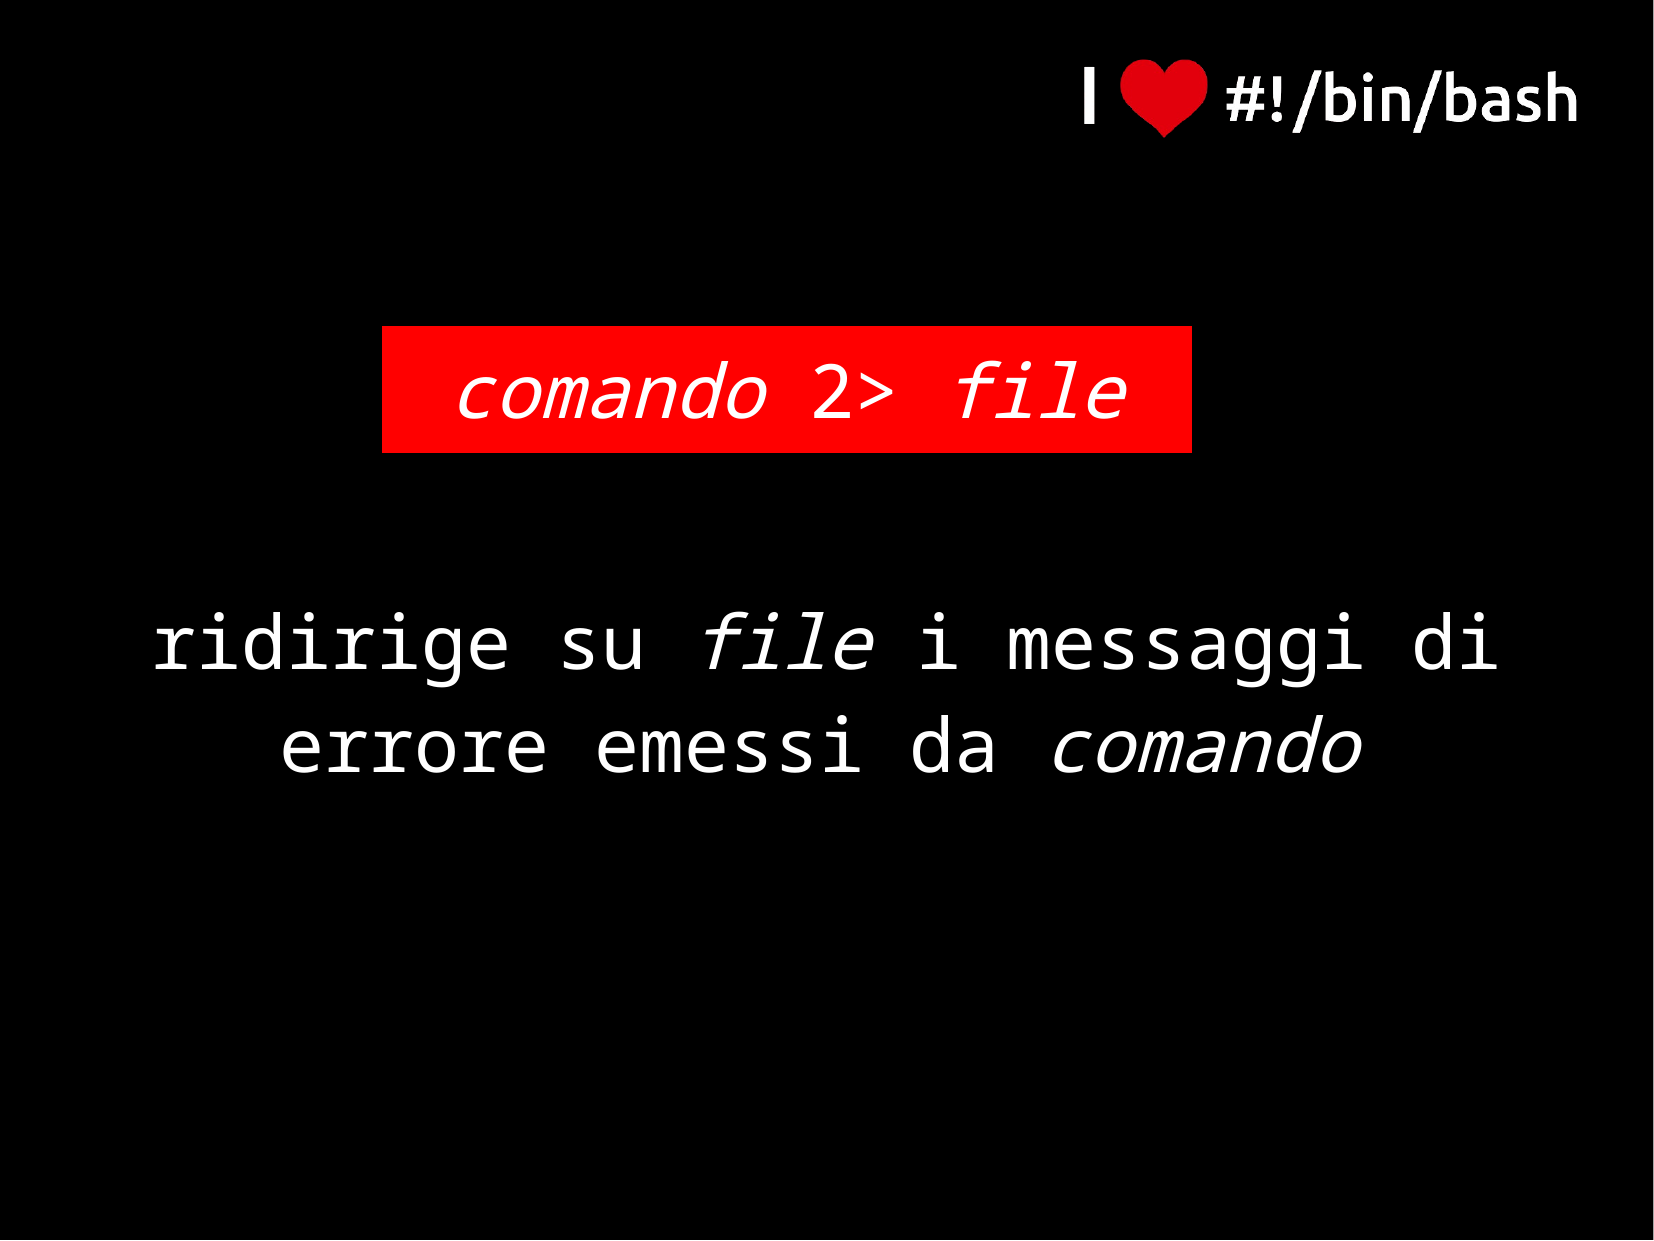

comando 2> file
ridirige su file i messaggi di errore emessi da comando